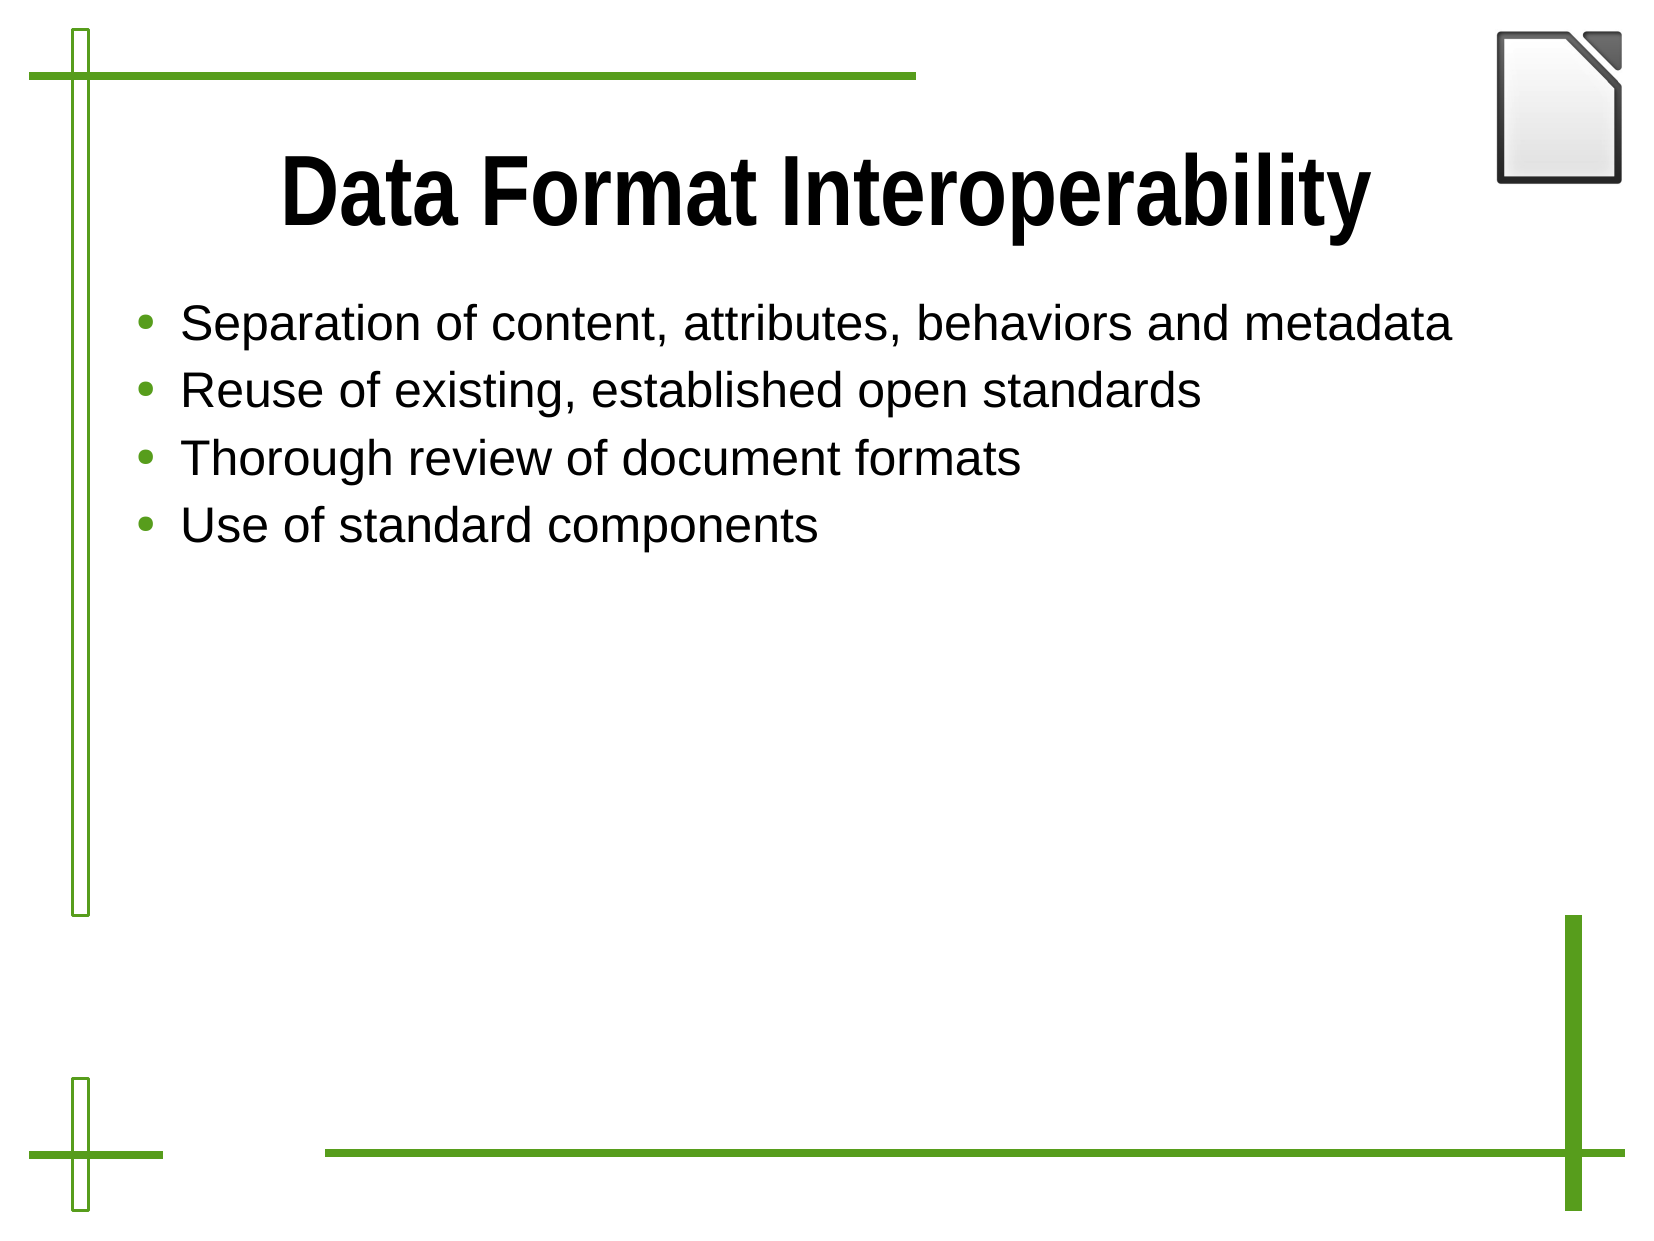

# Data Format Interoperability
Separation of content, attributes, behaviors and metadata
Reuse of existing, established open standards
Thorough review of document formats
Use of standard components